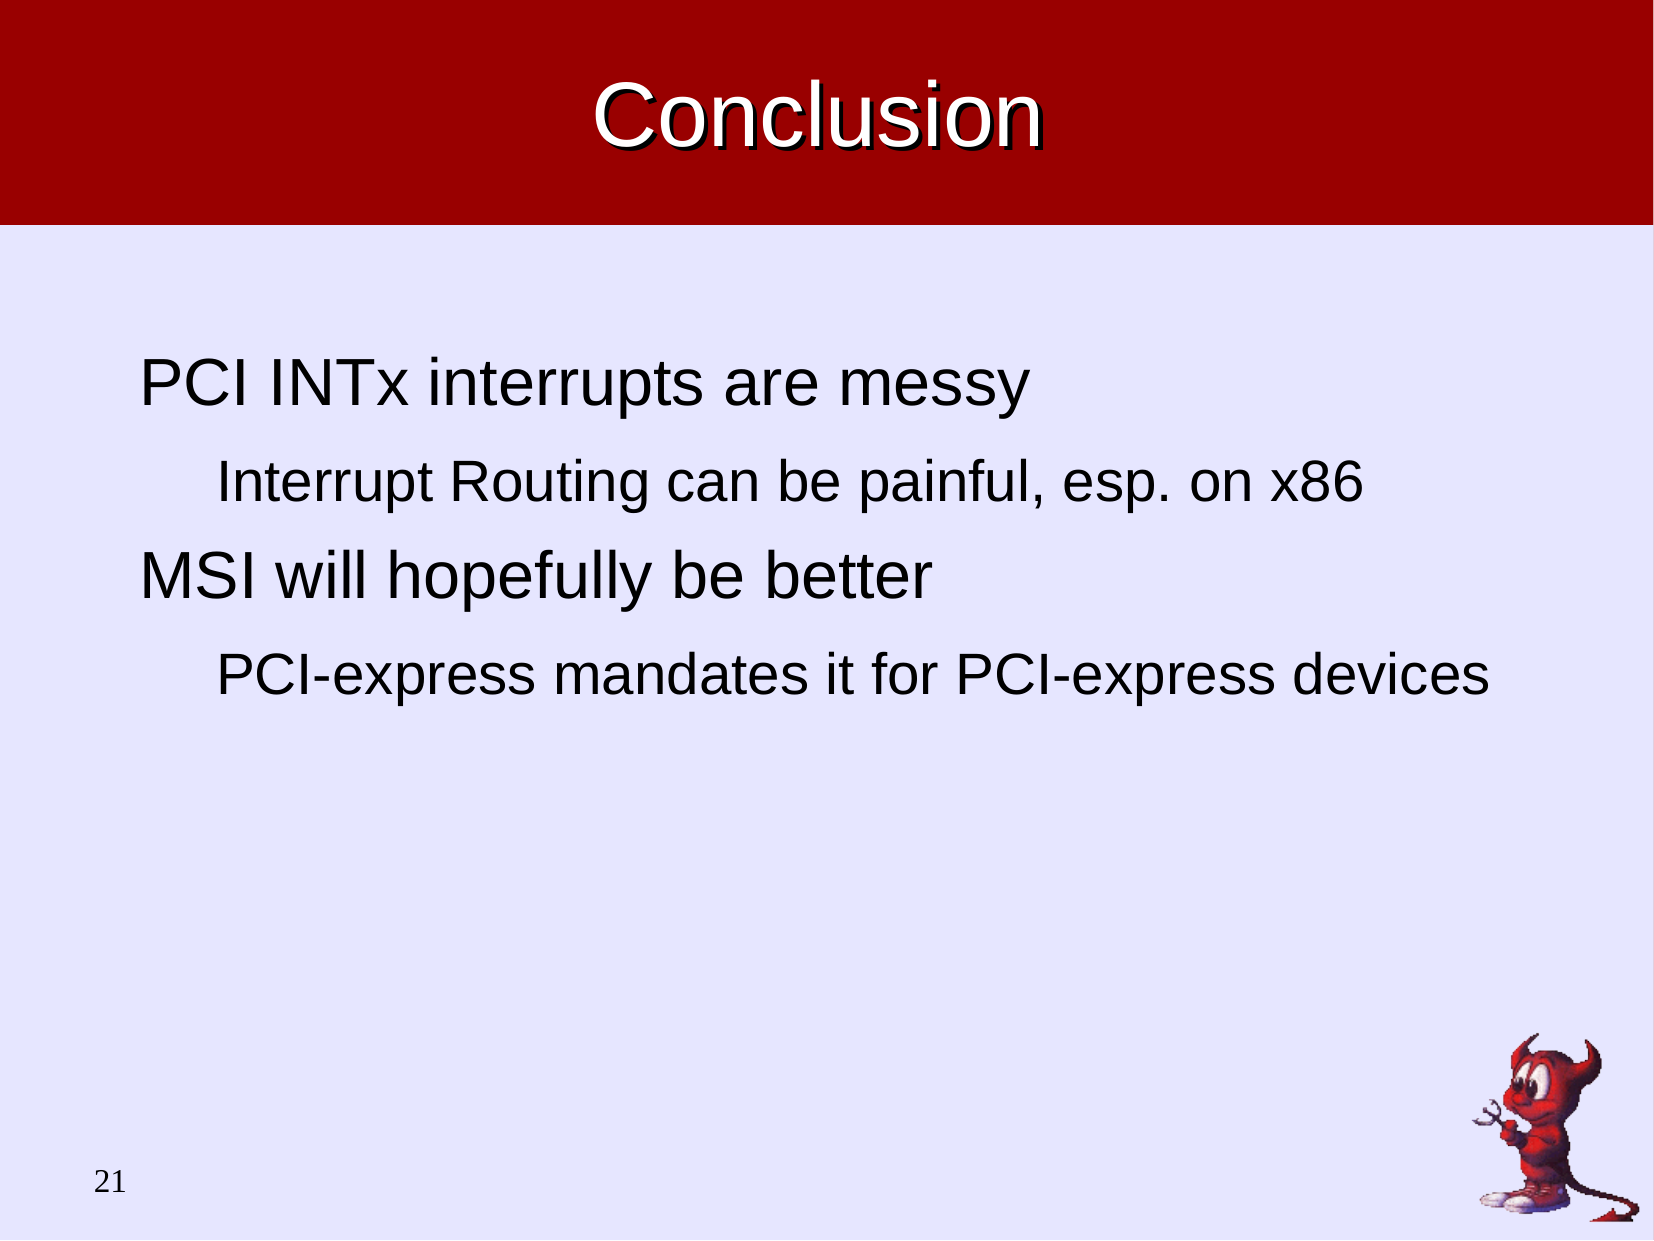

# Conclusion
PCI INTx interrupts are messy
Interrupt Routing can be painful, esp. on x86
MSI will hopefully be better
PCI-express mandates it for PCI-express devices